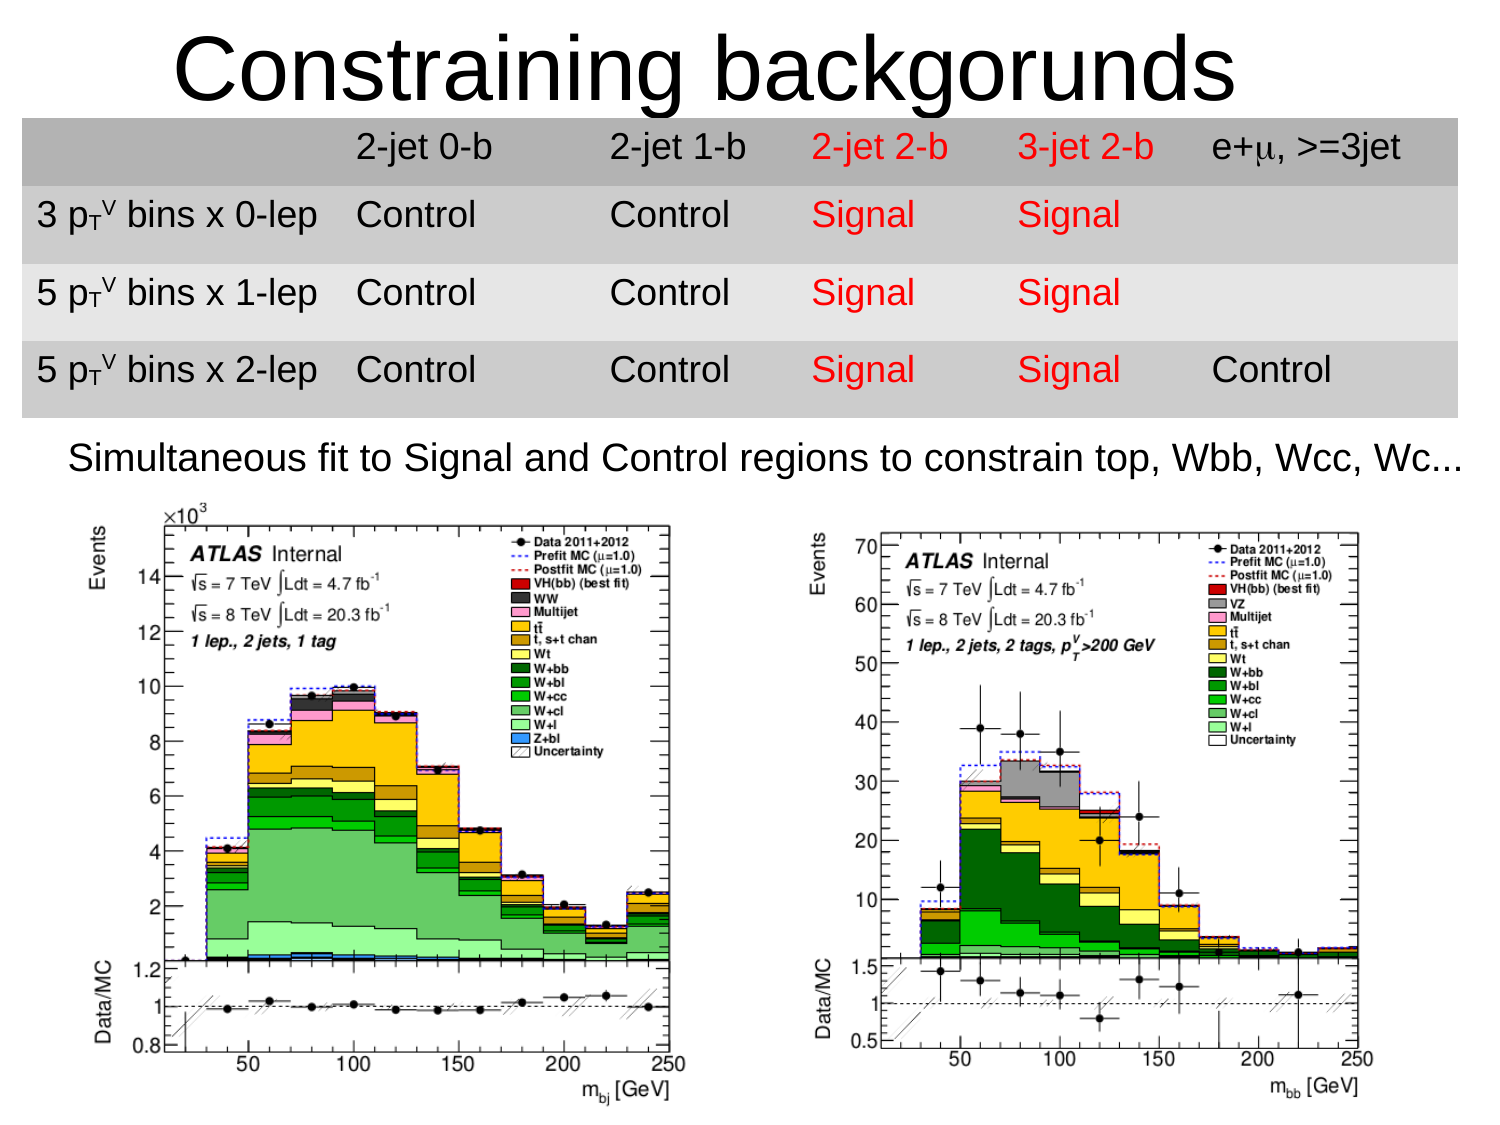

# Constraining backgorunds
| | 2-jet 0-b | 2-jet 1-b | 2-jet 2-b | 3-jet 2-b | e+, >=3jet |
| --- | --- | --- | --- | --- | --- |
| 3 pTV bins x 0-lep | Control | Control | Signal | Signal | |
| 5 pTV bins x 1-lep | Control | Control | Signal | Signal | |
| 5 pTV bins x 2-lep | Control | Control | Signal | Signal | Control |
Simultaneous fit to Signal and Control regions to constrain top, Wbb, Wcc, Wc...